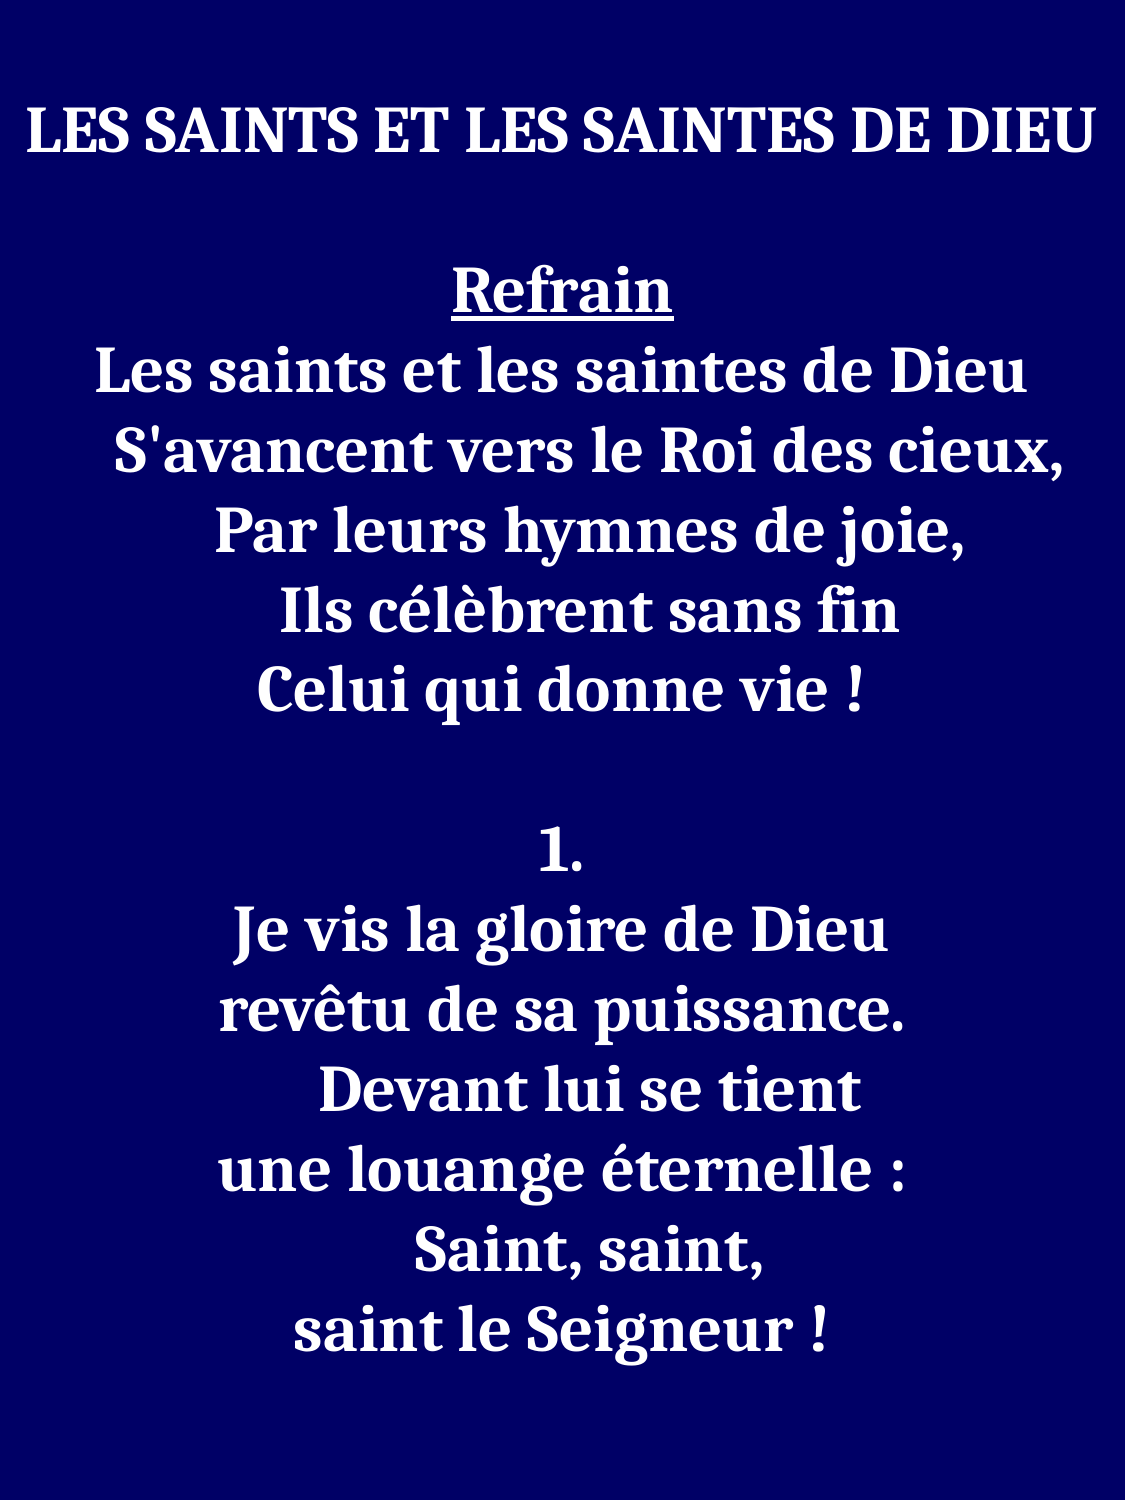

LES SAINTS ET LES SAINTES DE DIEU
Refrain
Les saints et les saintes de Dieu
S'avancent vers le Roi des cieux,
Par leurs hymnes de joie,
Ils célèbrent sans fin
Celui qui donne vie !
1.
Je vis la gloire de Dieu
revêtu de sa puissance.
Devant lui se tient
une louange éternelle :
Saint, saint,
saint le Seigneur !